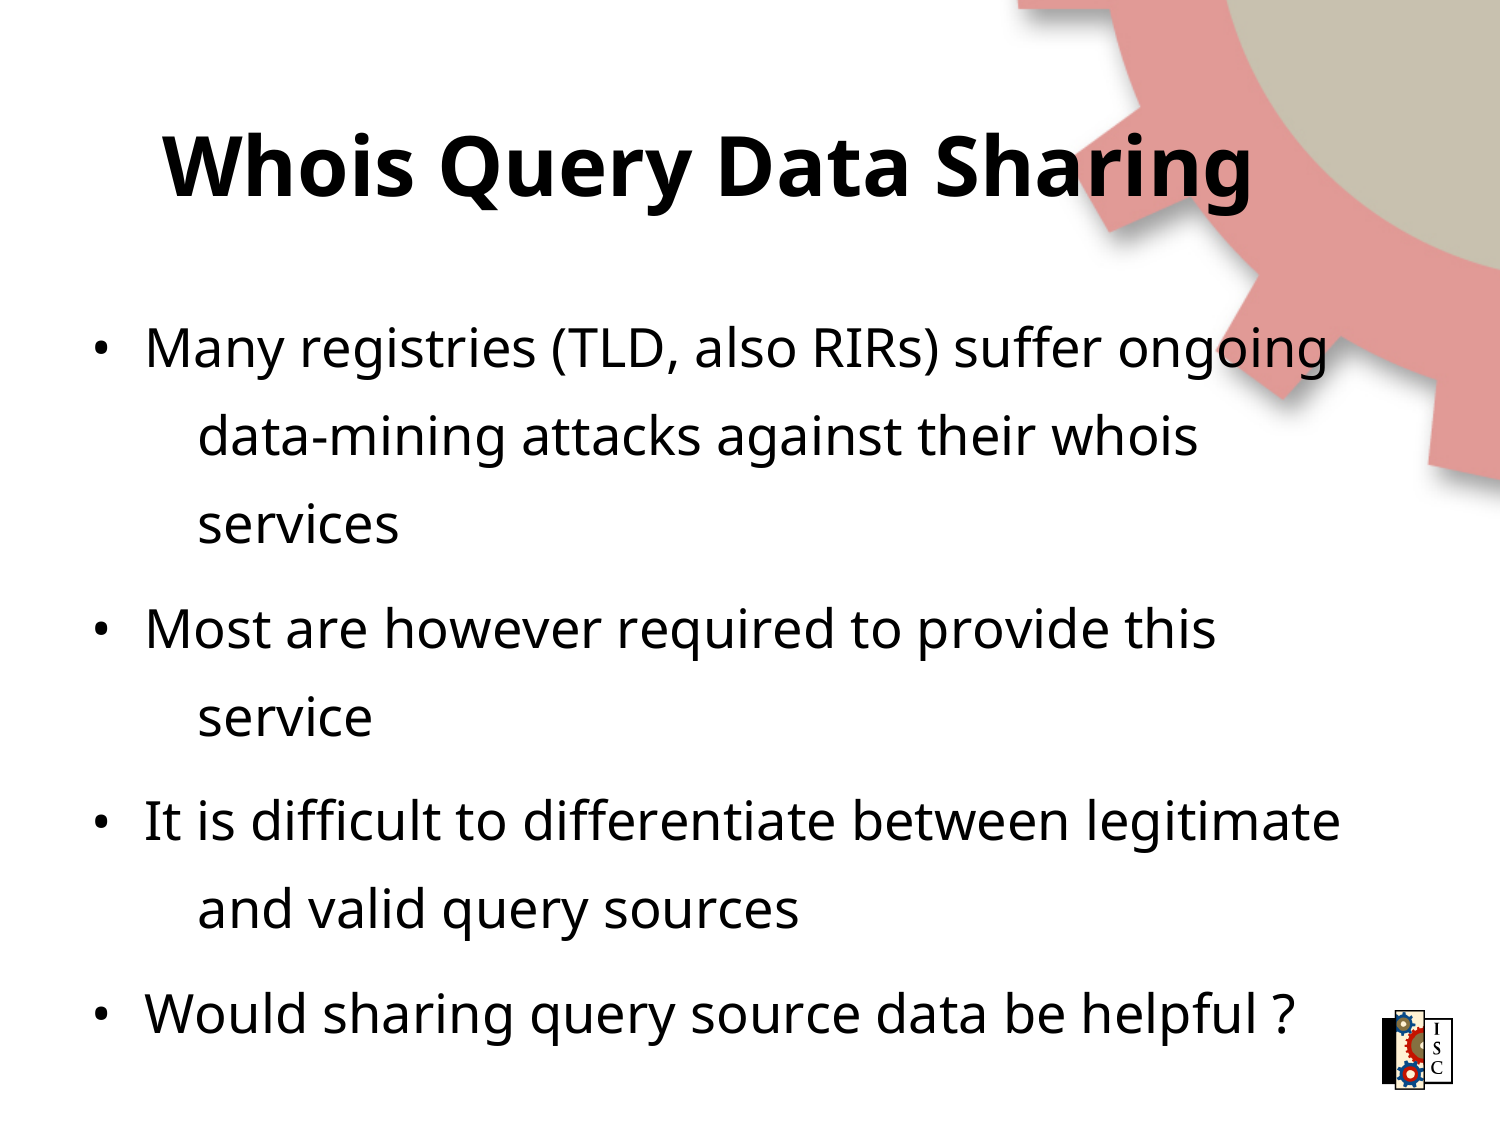

# Whois Query Data Sharing
Many registries (TLD, also RIRs) suffer ongoing data-mining attacks against their whois services
Most are however required to provide this service
It is difficult to differentiate between legitimate and valid query sources
Would sharing query source data be helpful ?